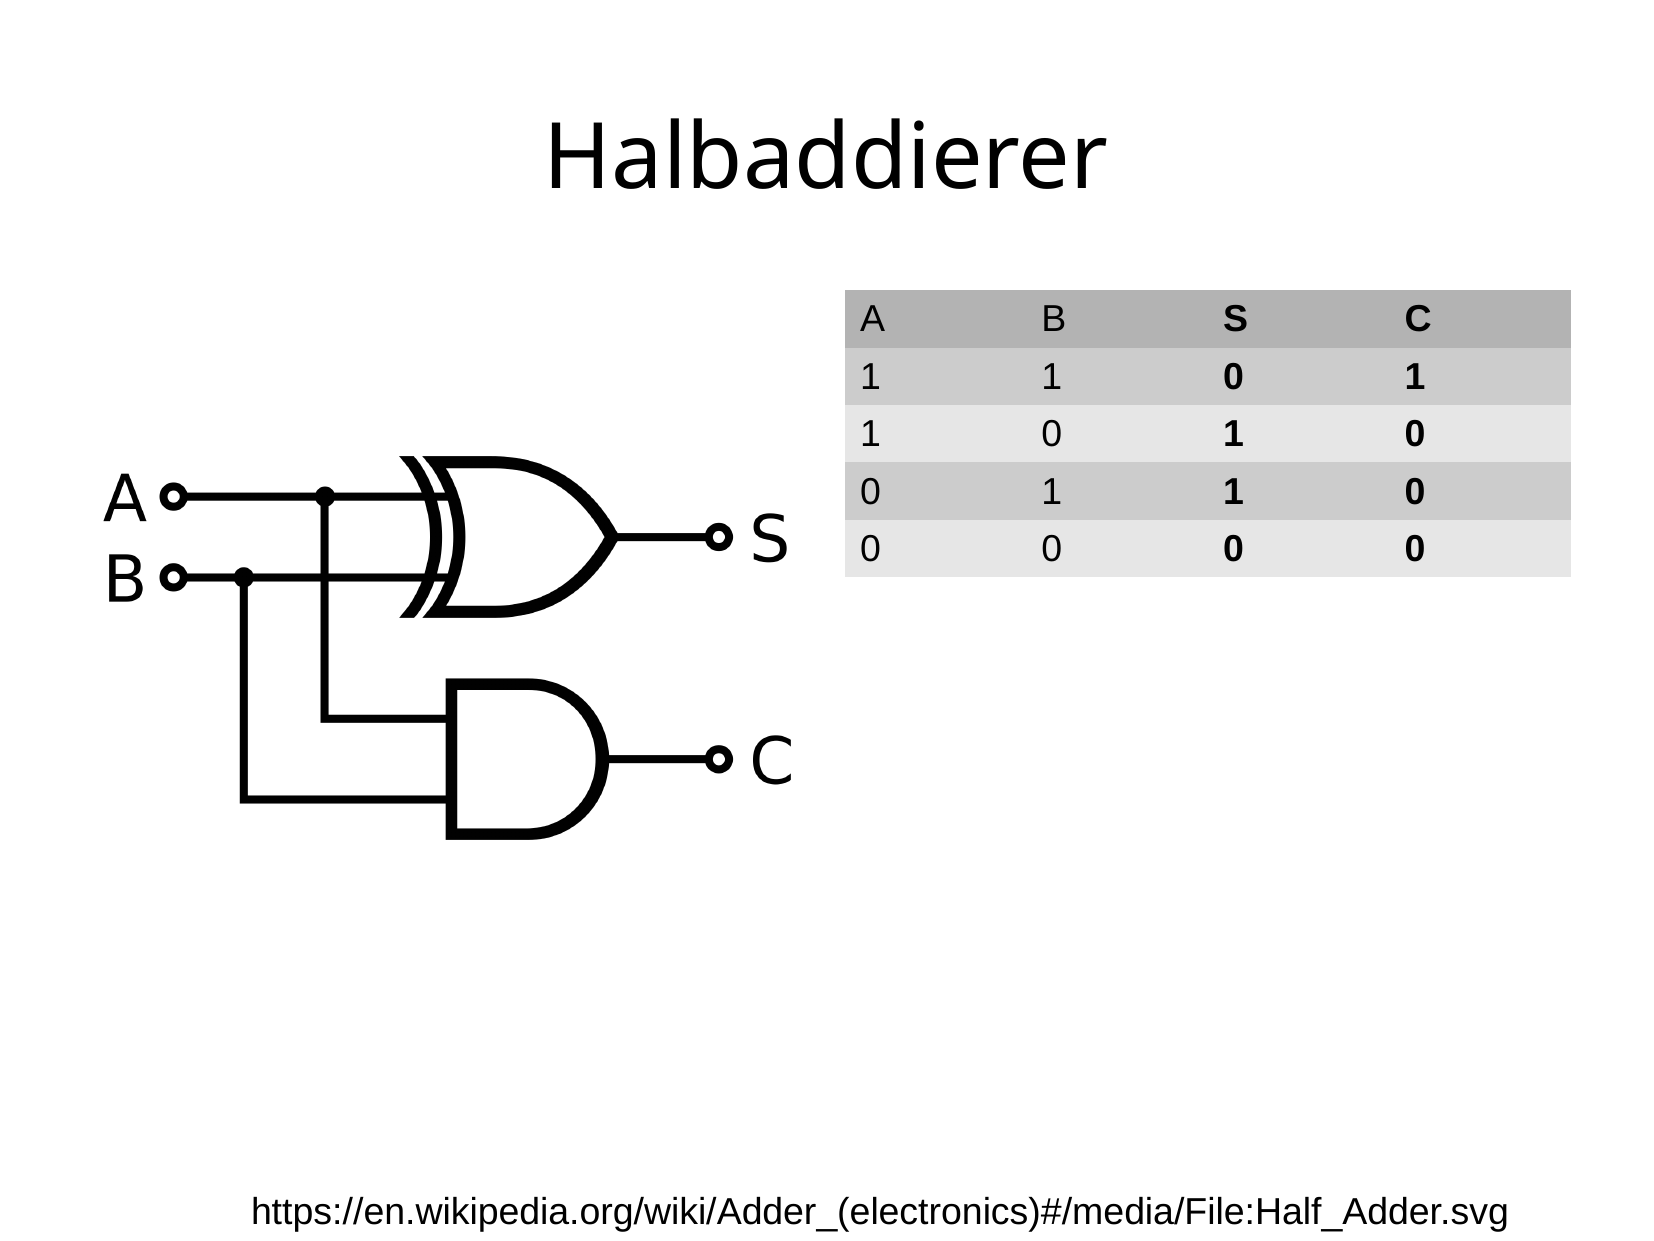

# Halbaddierer
| A | B | S | C |
| --- | --- | --- | --- |
| 1 | 1 | 0 | 1 |
| 1 | 0 | 1 | 0 |
| 0 | 1 | 1 | 0 |
| 0 | 0 | 0 | 0 |
https://en.wikipedia.org/wiki/Adder_(electronics)#/media/File:Half_Adder.svg